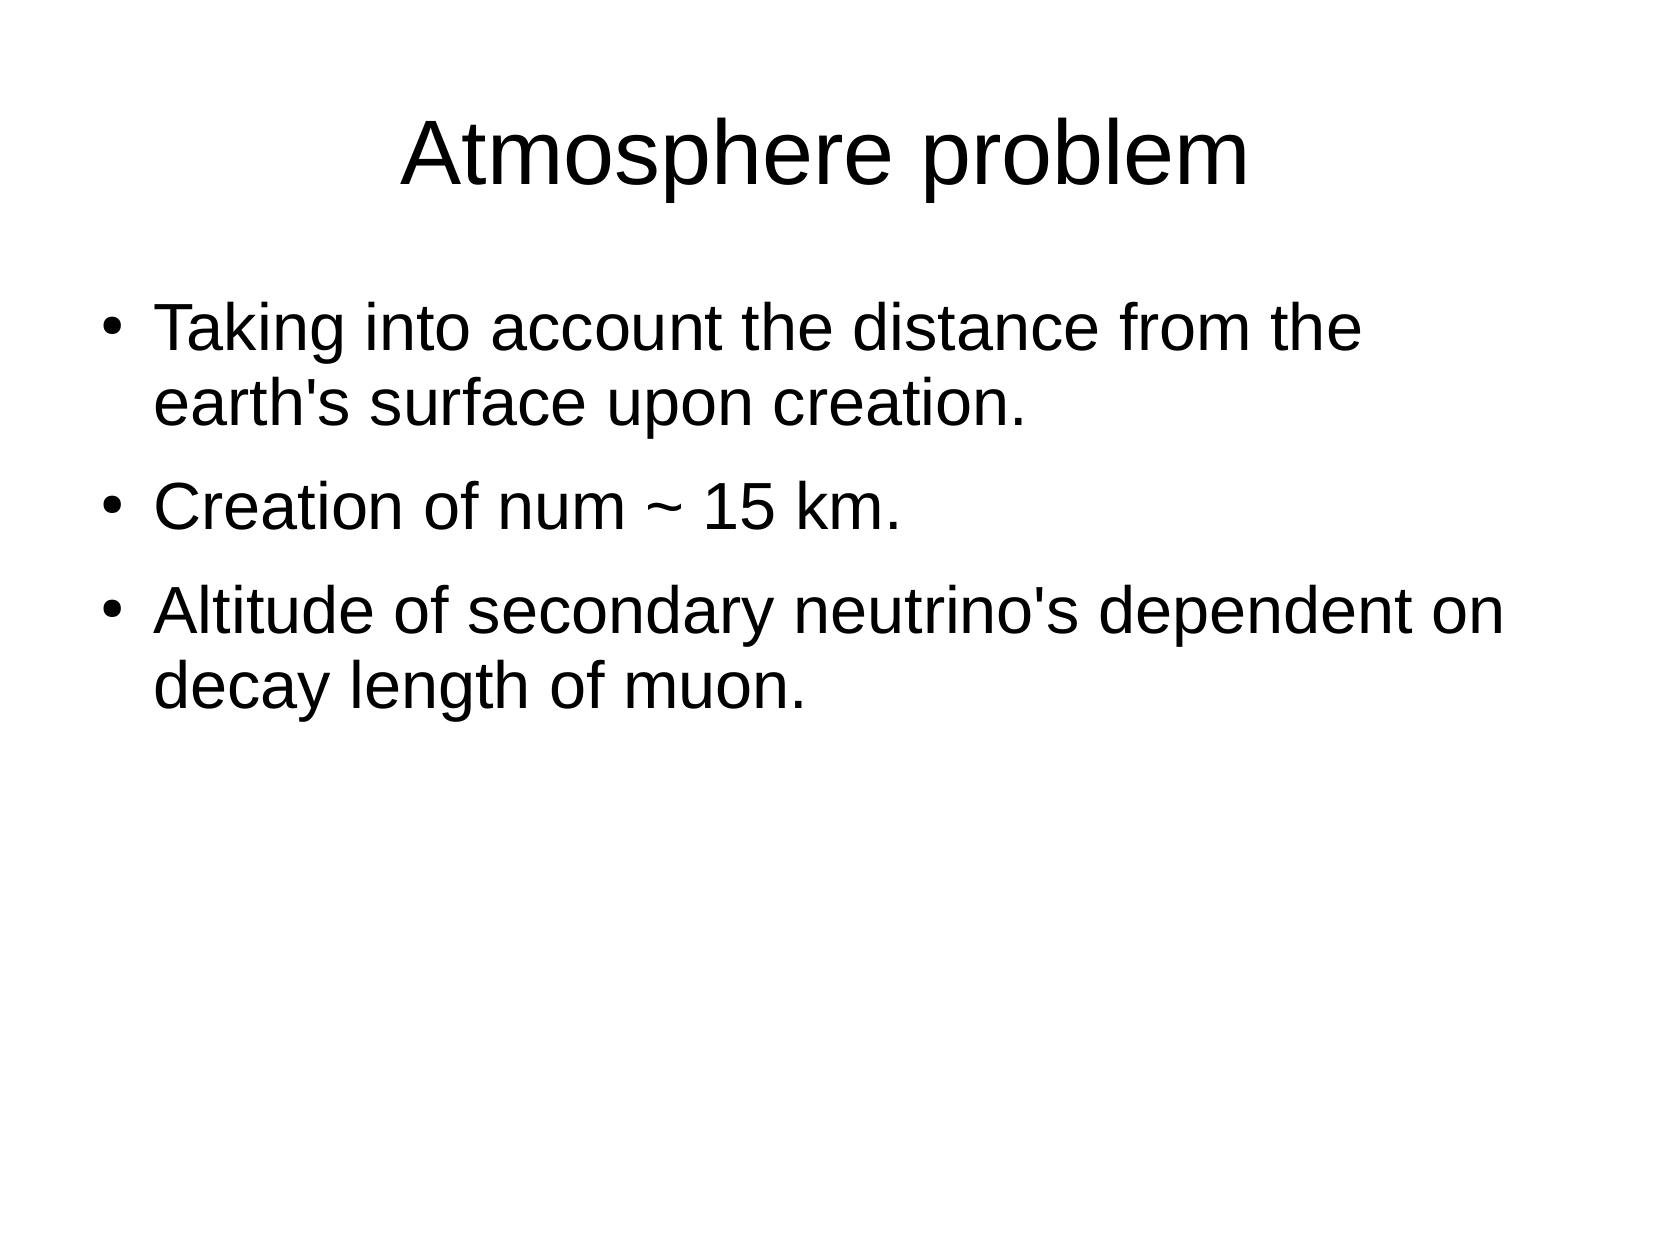

# Atmosphere problem
Taking into account the distance from the earth's surface upon creation.
Creation of num ~ 15 km.
Altitude of secondary neutrino's dependent on decay length of muon.